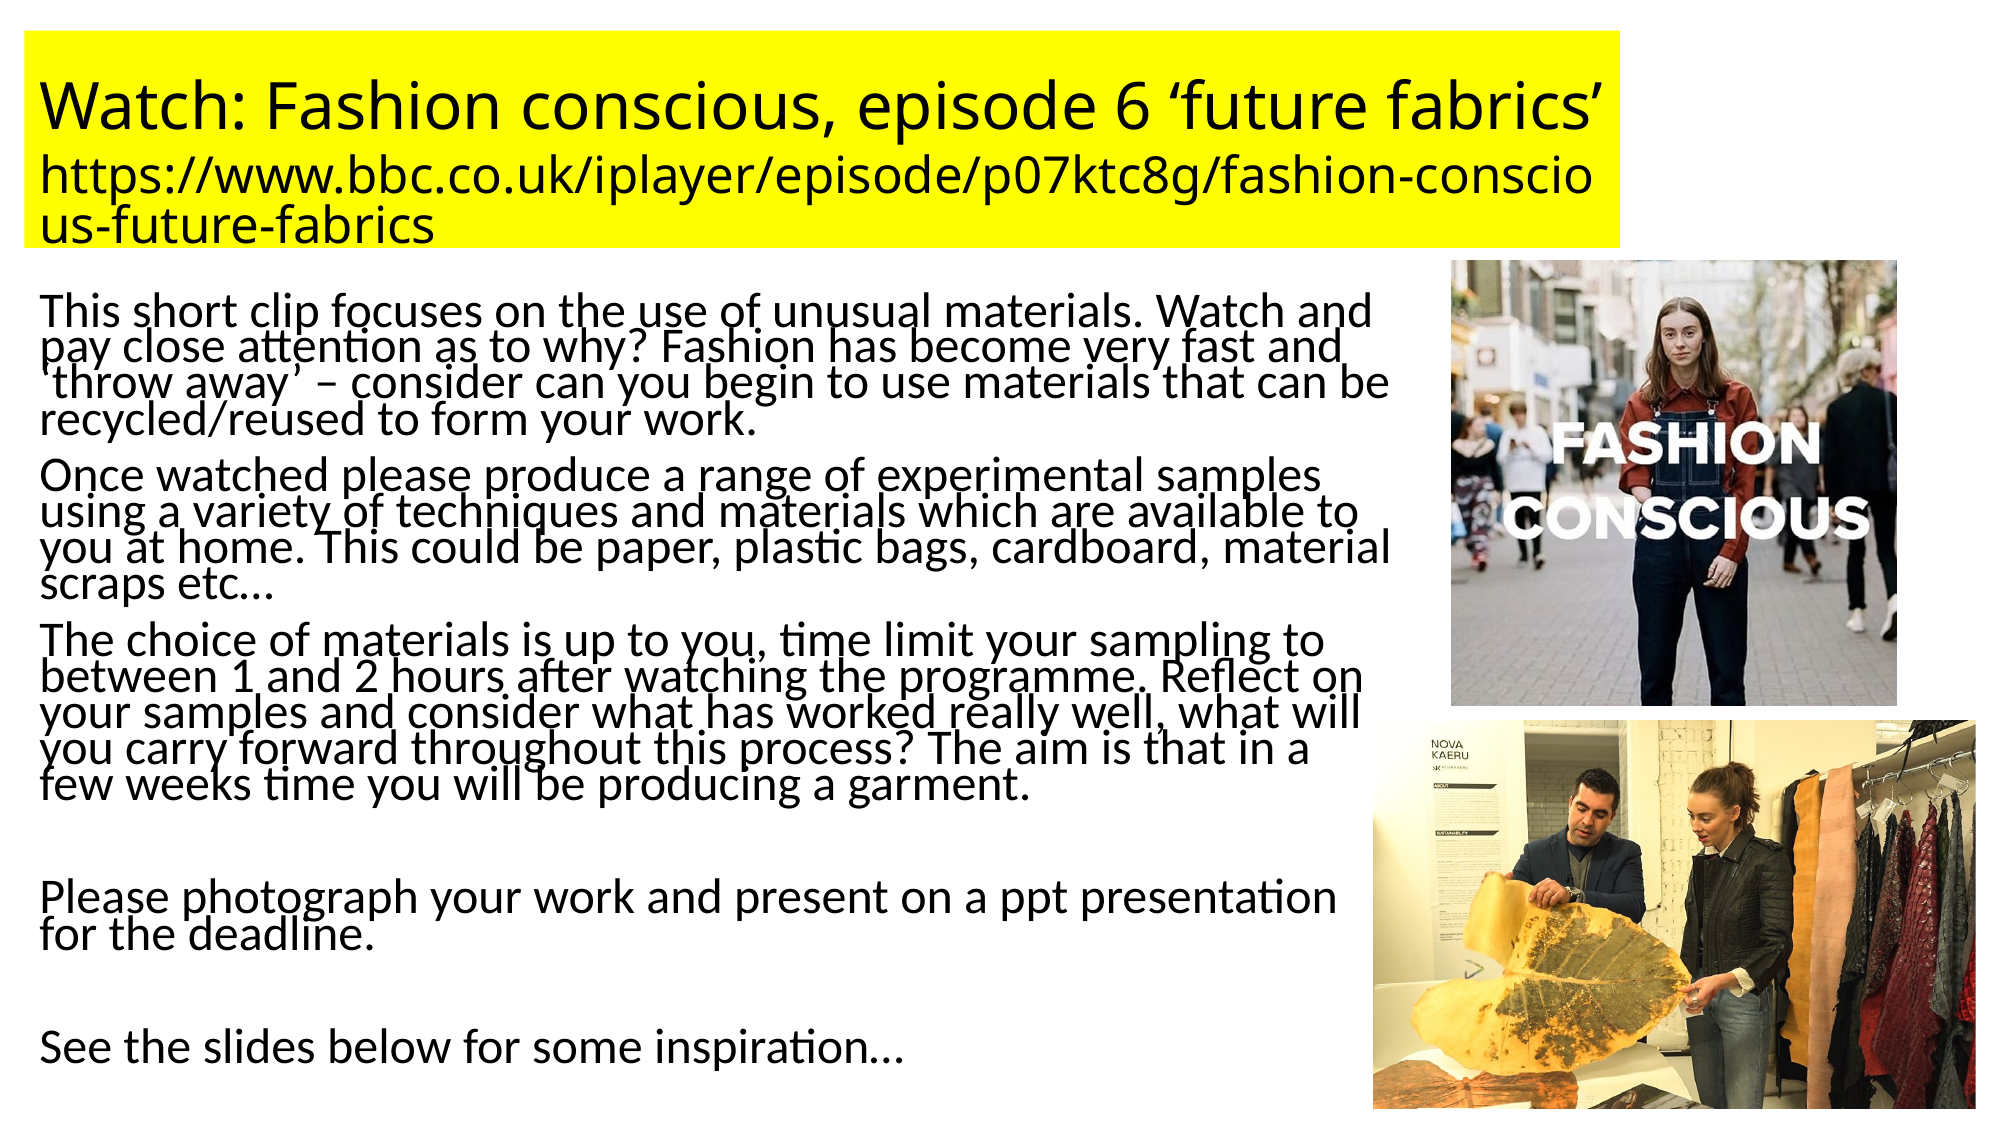

# Watch: Fashion conscious, episode 6 ‘future fabrics’ https://www.bbc.co.uk/iplayer/episode/p07ktc8g/fashion-conscious-future-fabrics
This short clip focuses on the use of unusual materials. Watch and pay close attention as to why? Fashion has become very fast and ‘throw away’ – consider can you begin to use materials that can be recycled/reused to form your work.
Once watched please produce a range of experimental samples using a variety of techniques and materials which are available to you at home. This could be paper, plastic bags, cardboard, material scraps etc…
The choice of materials is up to you, time limit your sampling to between 1 and 2 hours after watching the programme. Reflect on your samples and consider what has worked really well, what will you carry forward throughout this process? The aim is that in a few weeks time you will be producing a garment.
Please photograph your work and present on a ppt presentation for the deadline.
See the slides below for some inspiration…